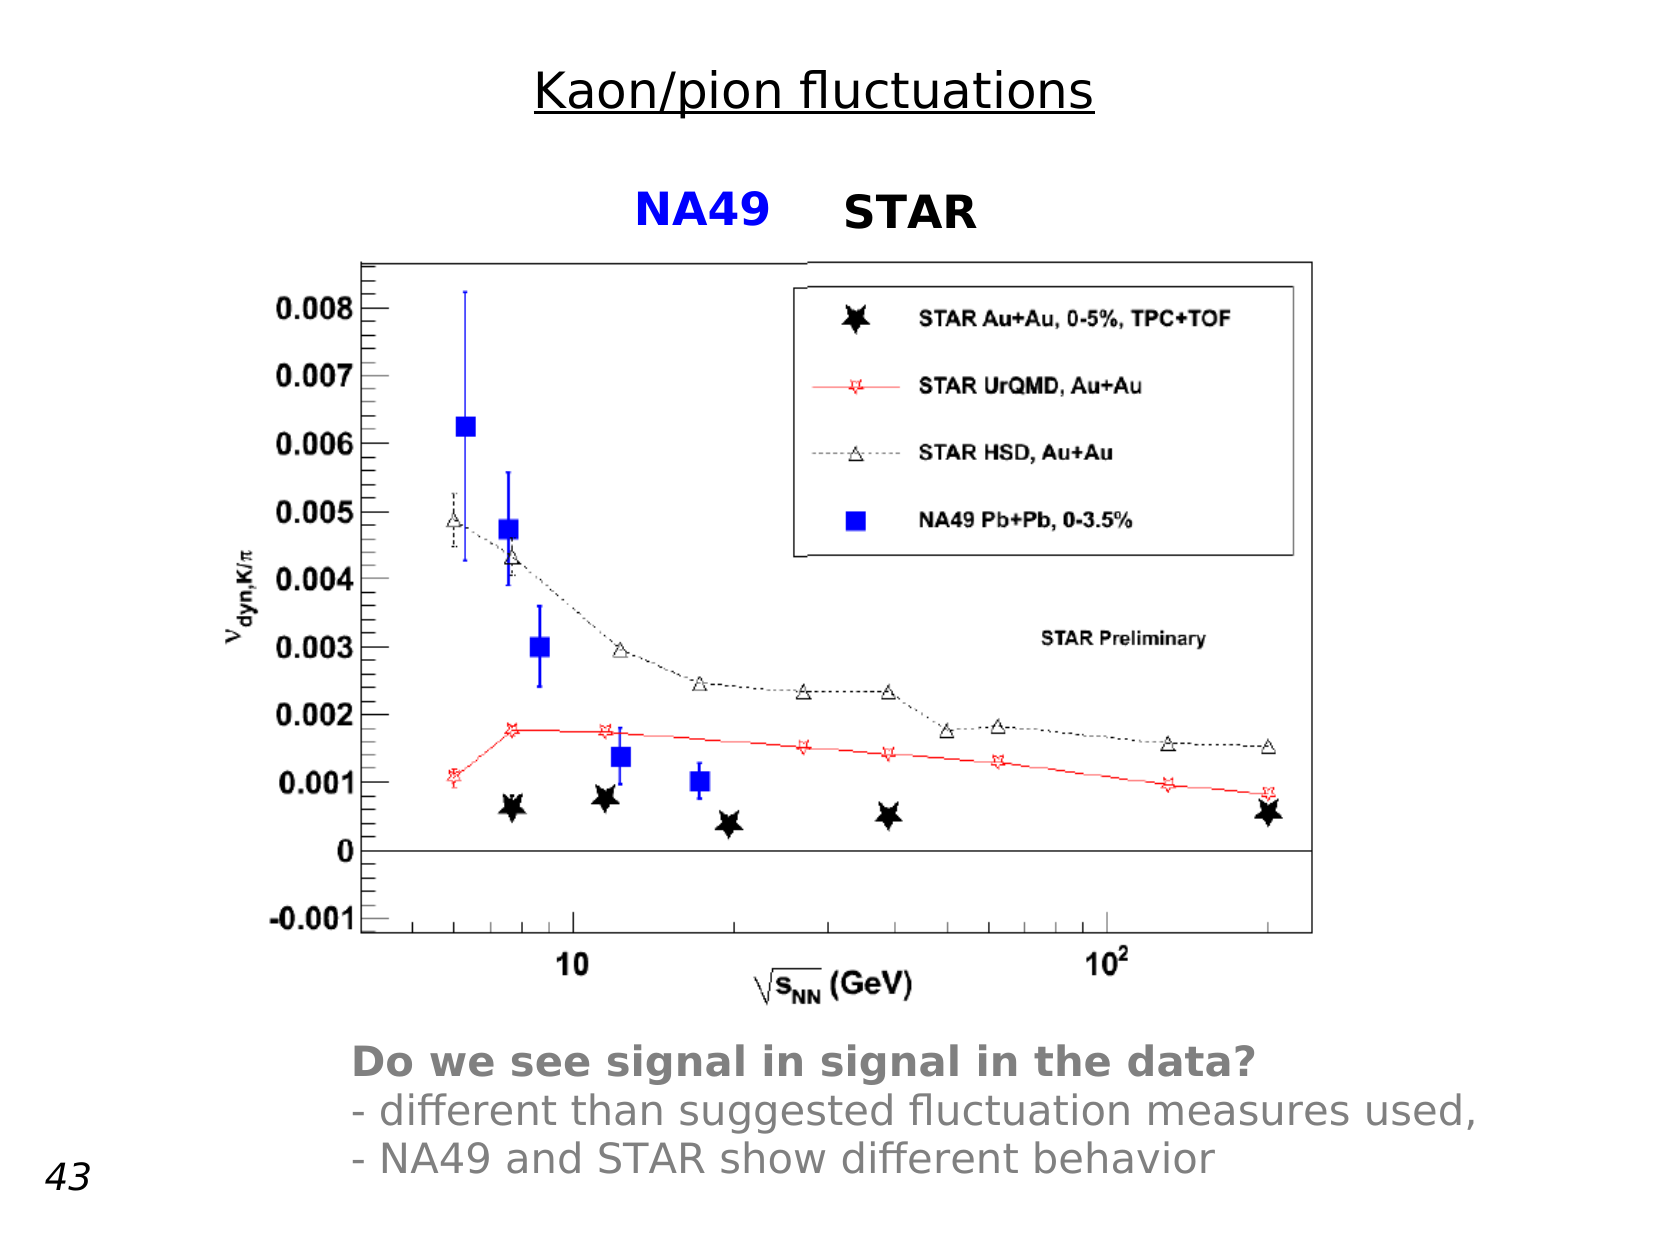

Kaon/pion fluctuations
NA49
STAR
Do we see signal in signal in the data?
- different than suggested fluctuation measures used,
- NA49 and STAR show different behavior